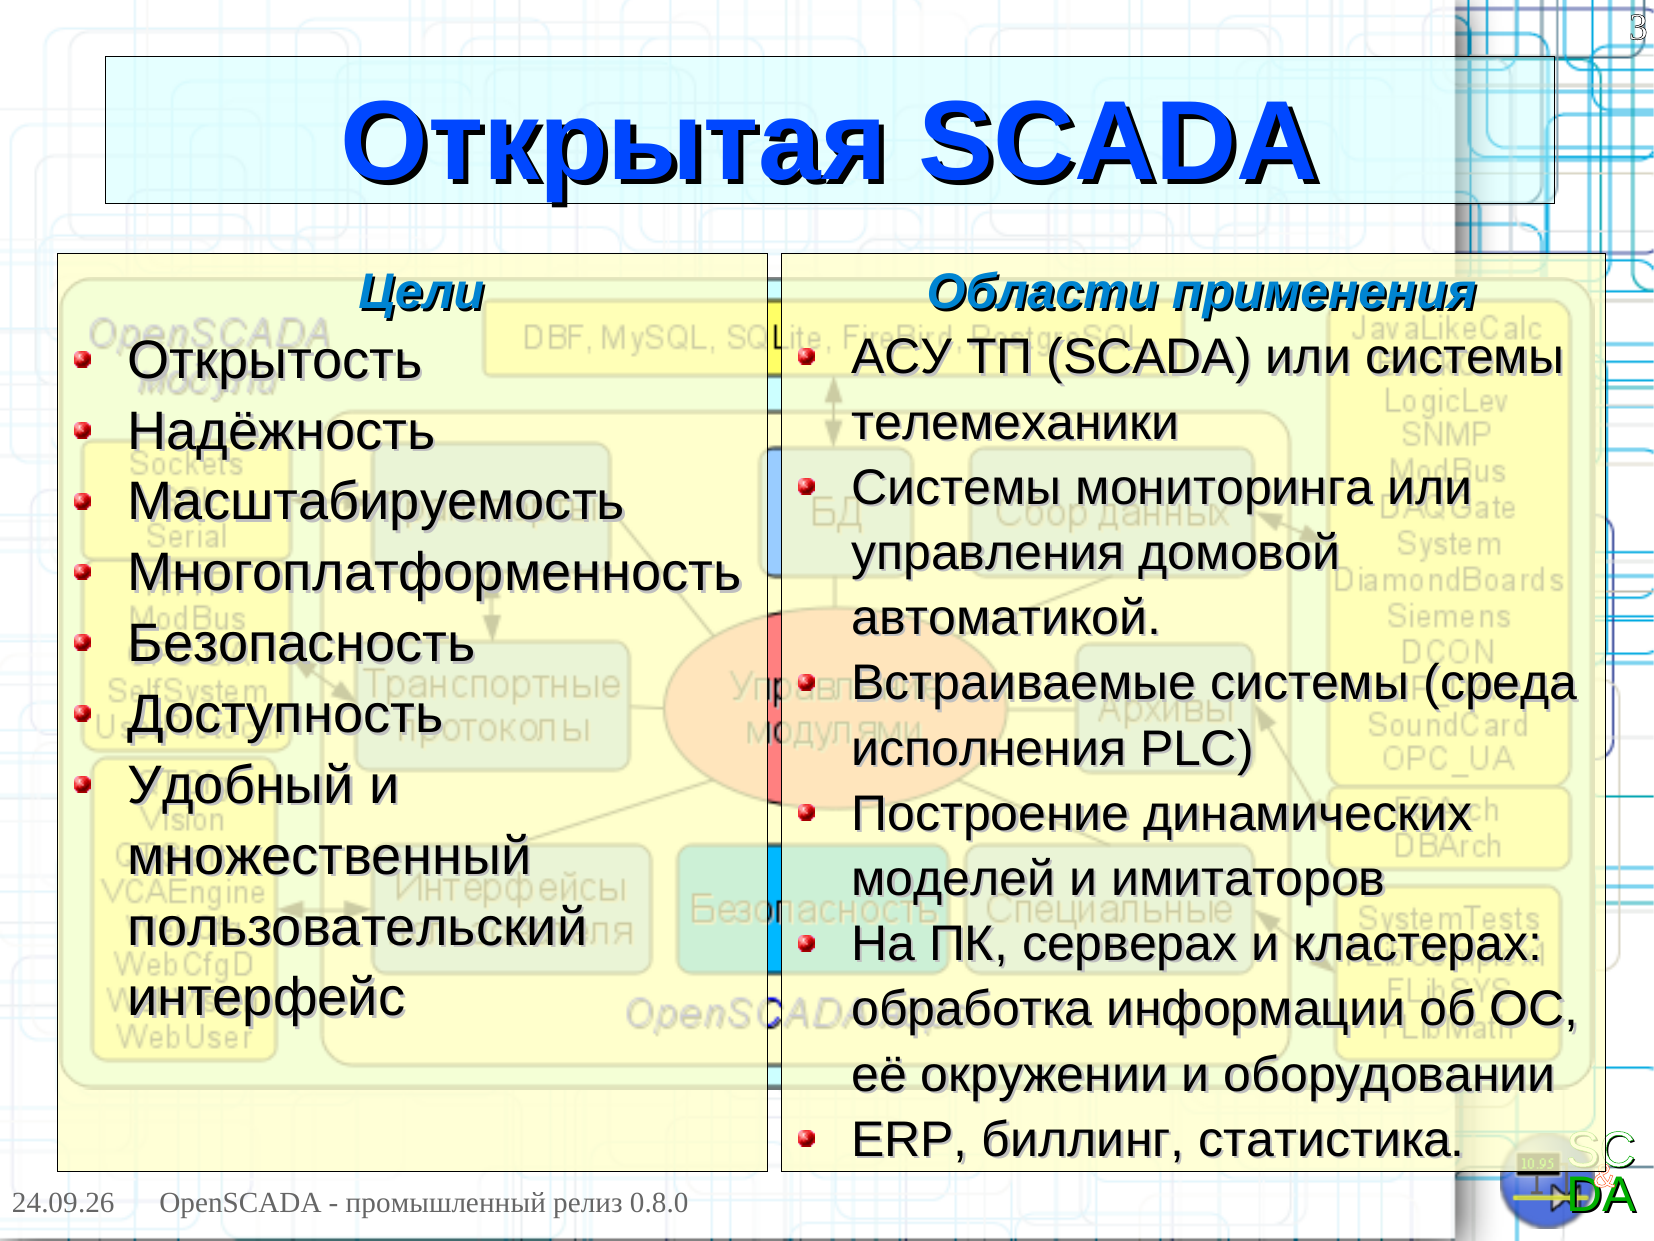

3
# Открытая SCADA
Цели
Открытость
Надёжность
Масштабируемость
Многоплатформенность
Безопасность
Доступность
Удобный и множественный пользовательский интерфейс
Области применения
АСУ ТП (SCADA) или системы телемеханики
Системы мониторинга или управления домовой автоматикой.
Встраиваемые системы (среда исполнения PLC)
Построение динамических моделей и имитаторов
На ПК, серверах и кластерах: обработка информации об ОС, её окружении и оборудовании
ERP, биллинг, статистика.
OpenSCADA - промышленный релиз 0.8.0